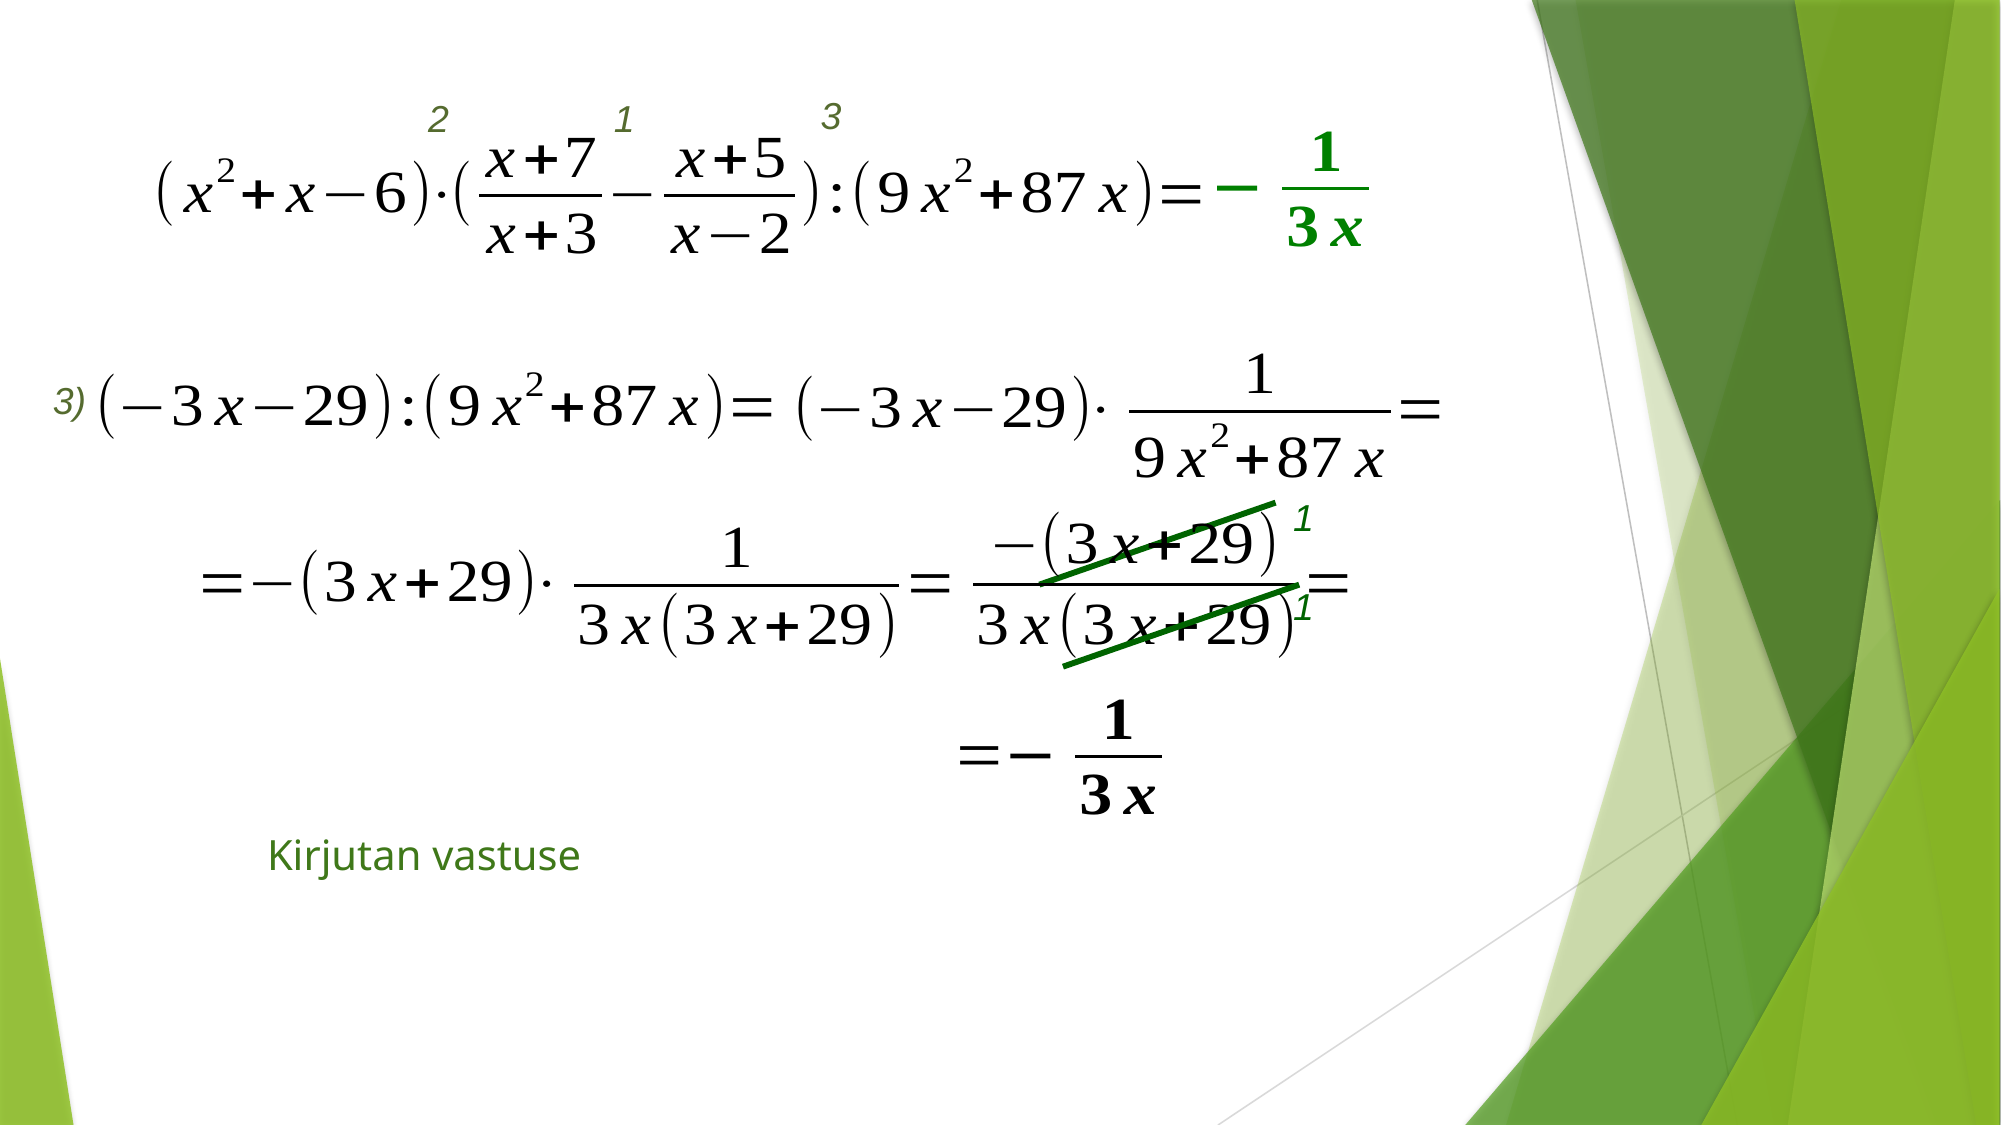

3
2
1
3)
1
1
Kirjutan vastuse